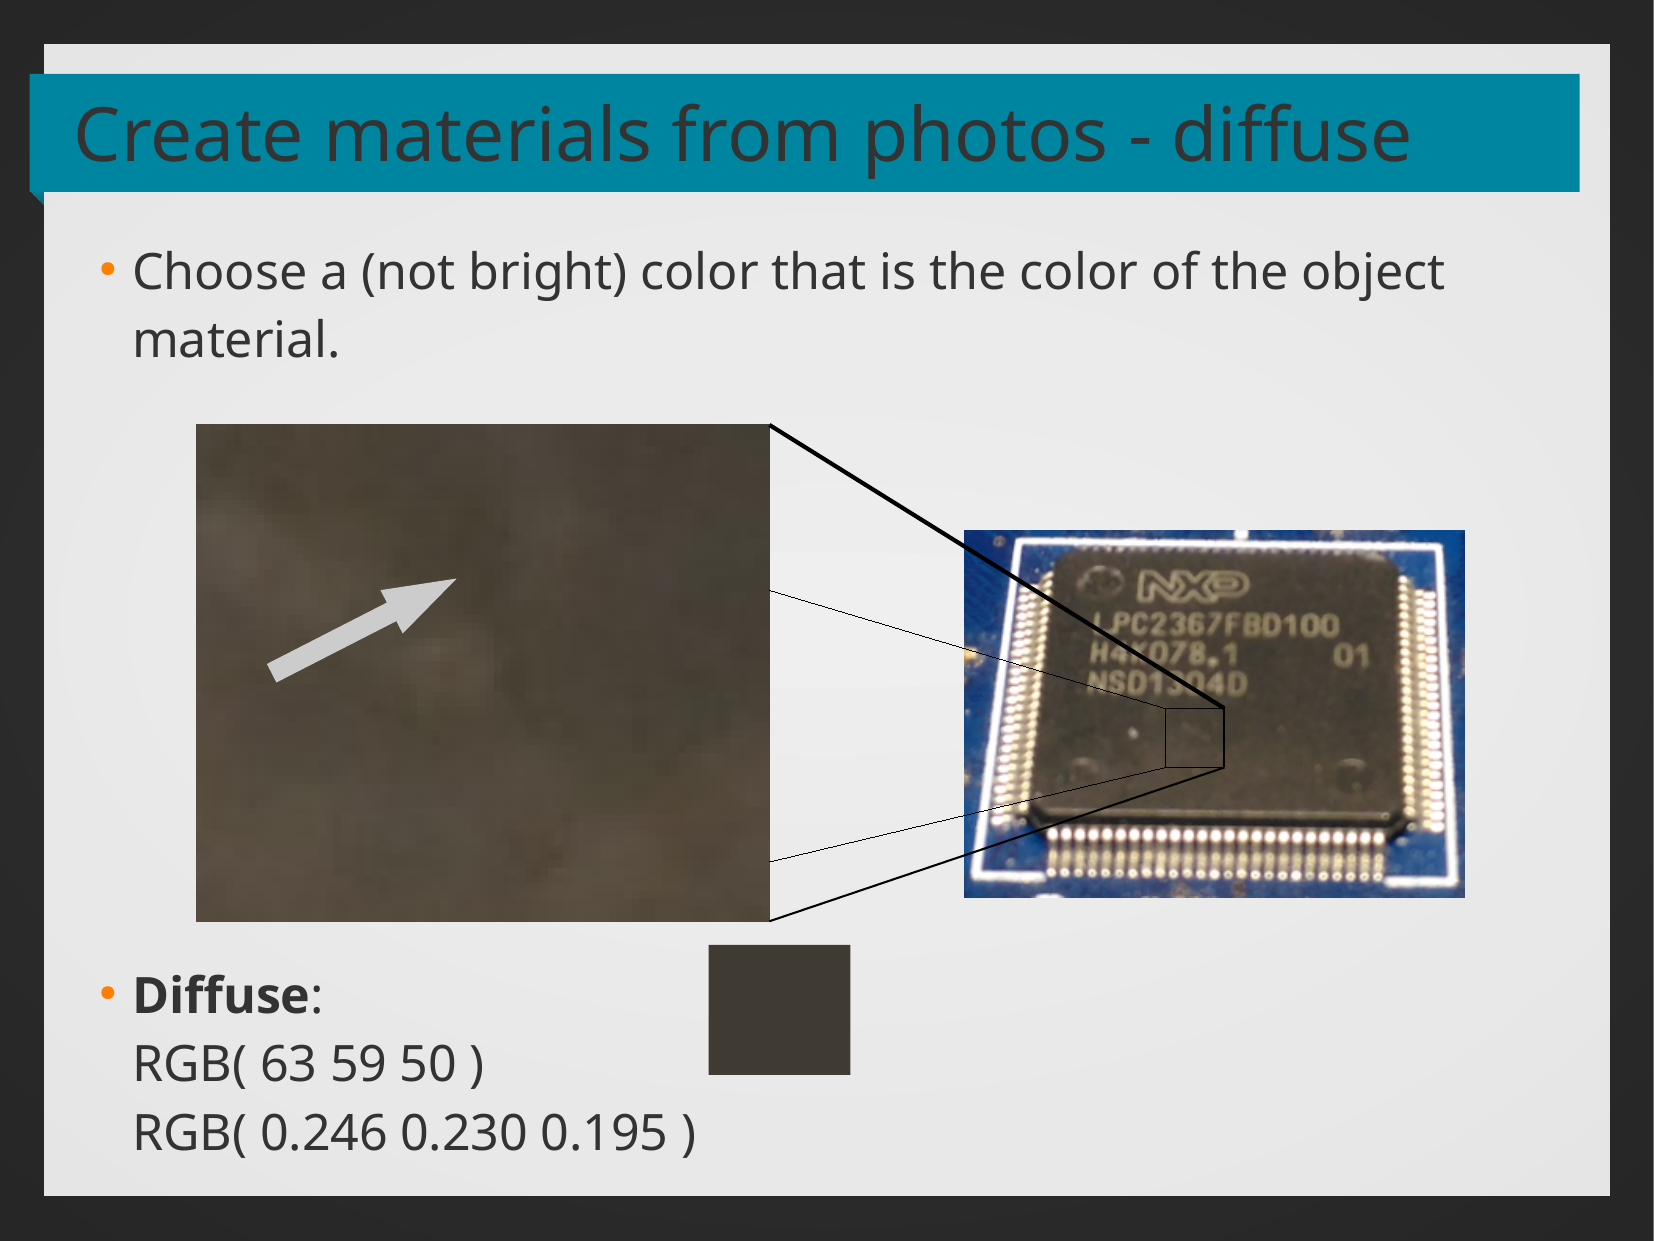

# Create materials from photos - diffuse
Choose a (not bright) color that is the color of the object material.
Diffuse:
RGB( 63 59 50 )
RGB( 0.246 0.230 0.195 )